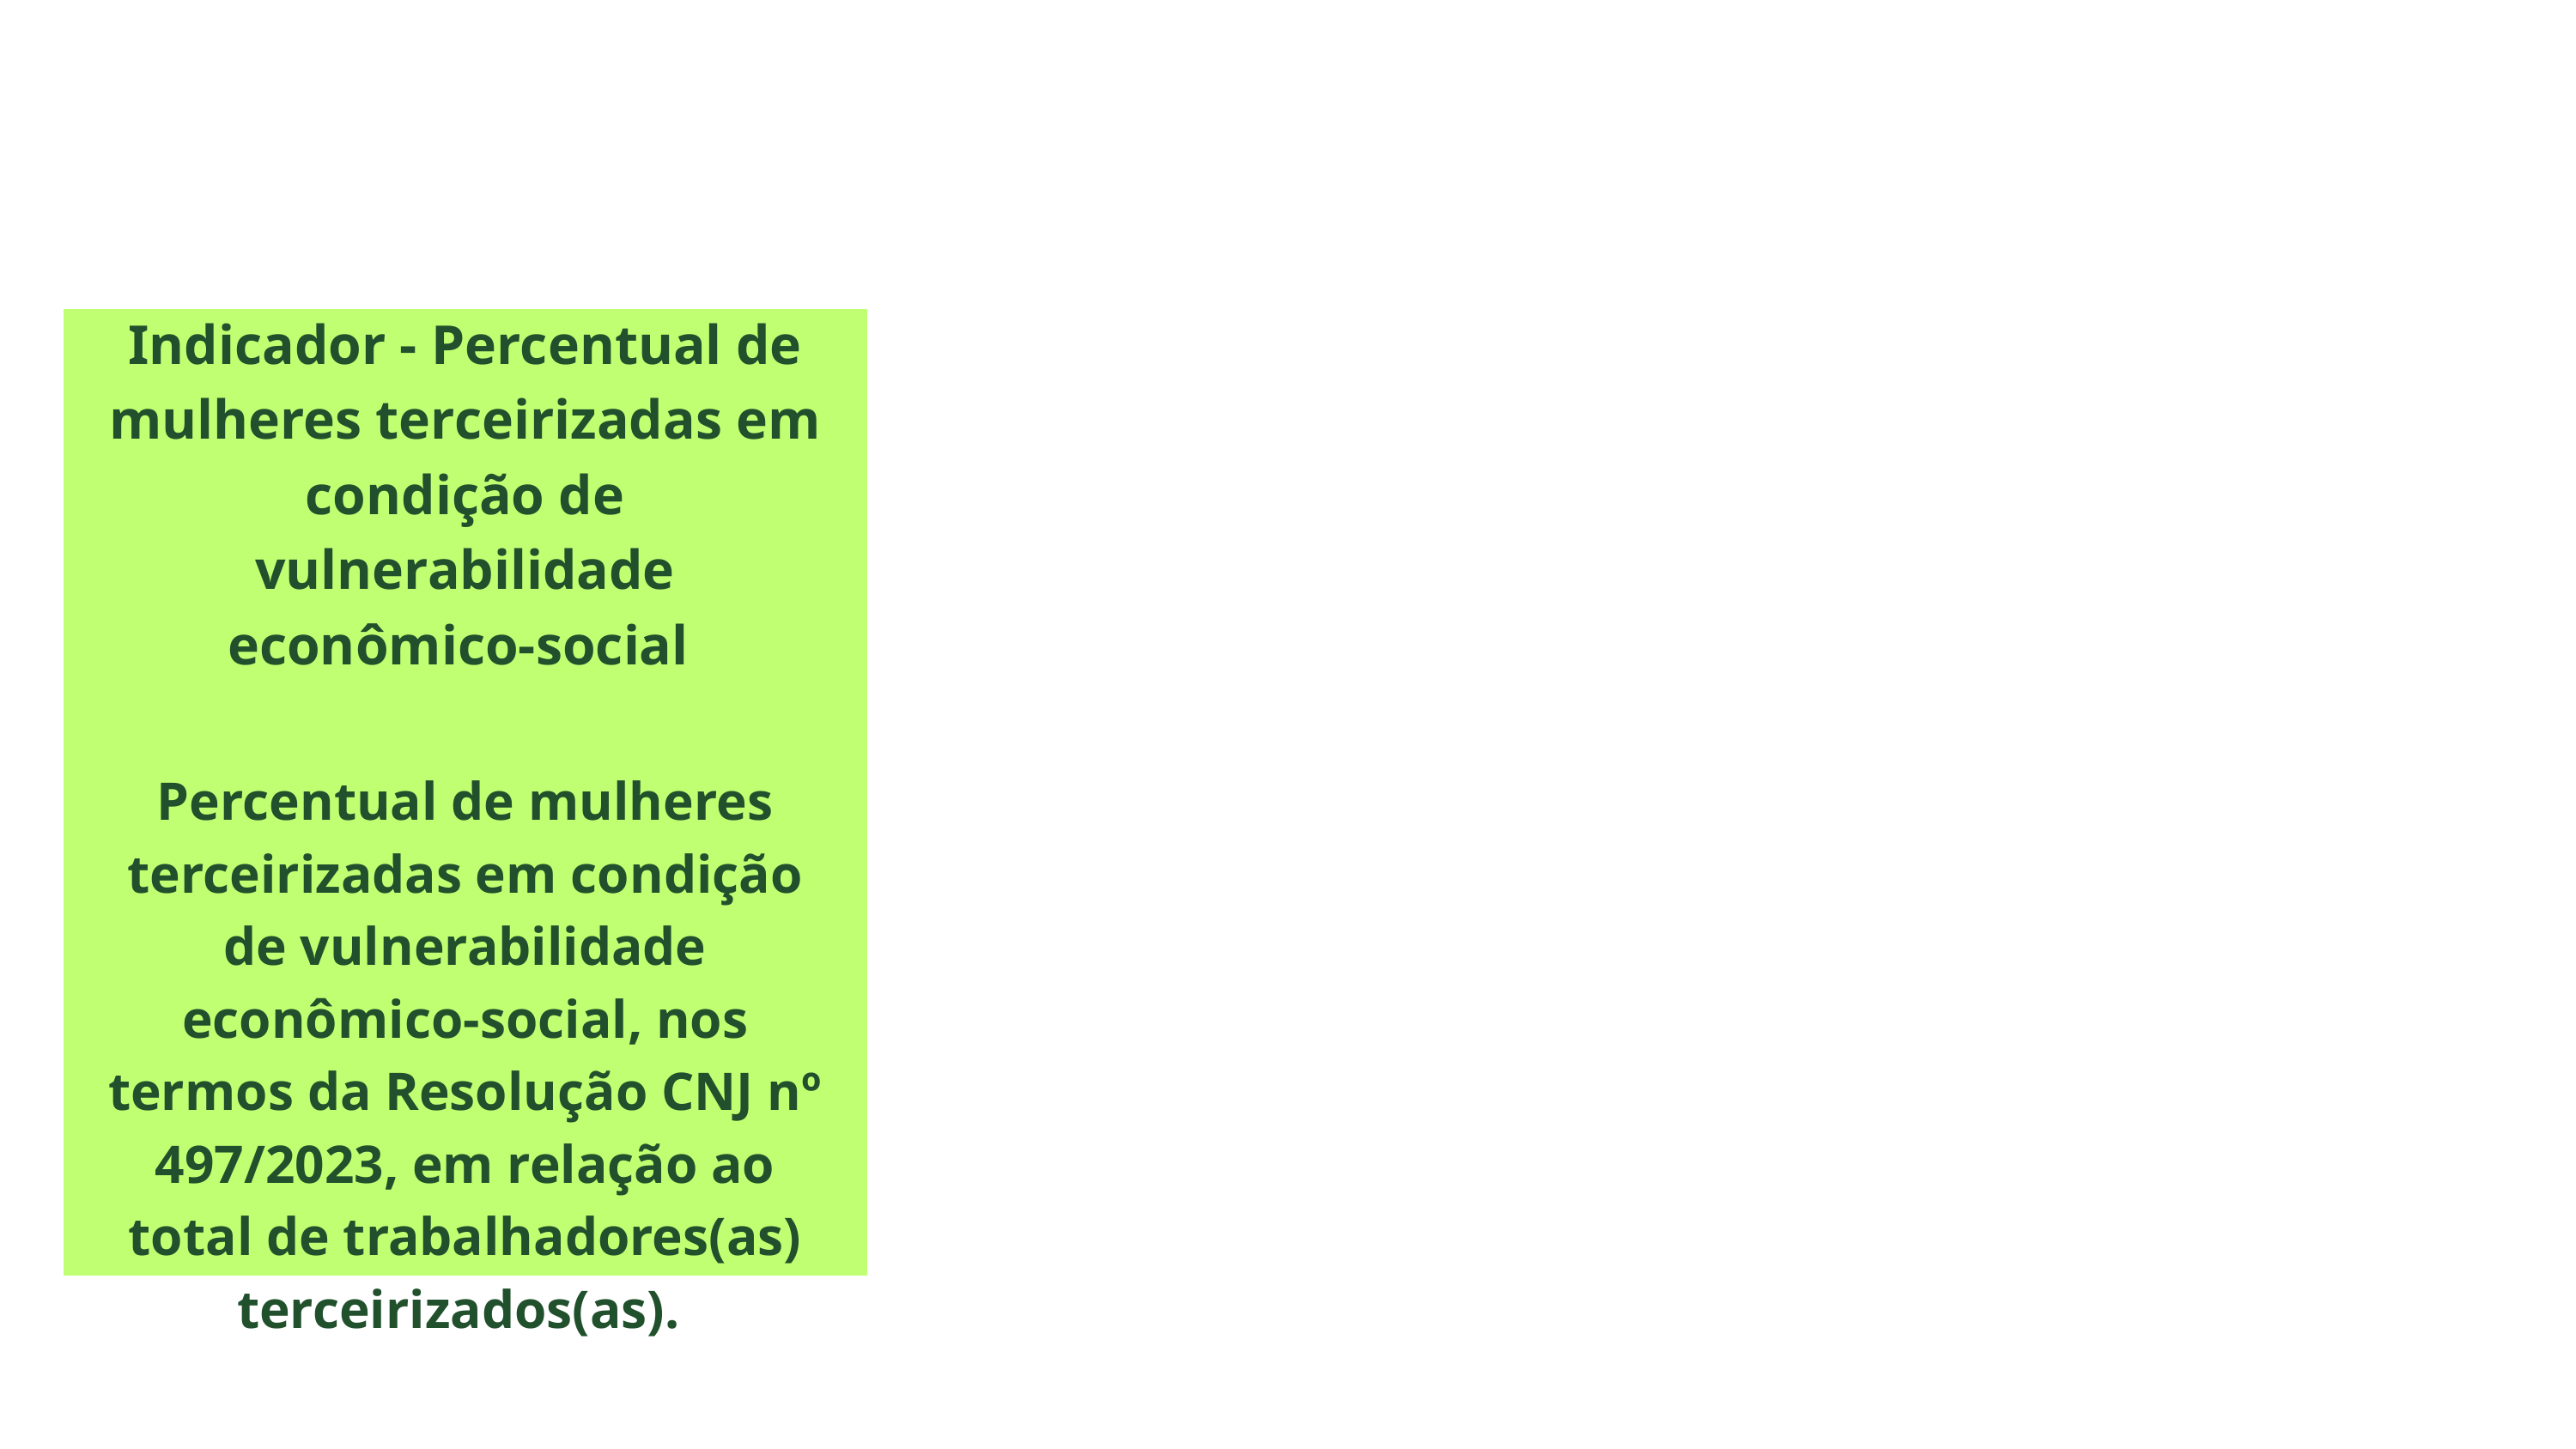

Fórmula: PTFauxTFV = (Número de mulheres terceirizadas e que estejam em condição de vulnerabilidade econômico-social/ Total de trabalhadores(as) terceirizado(as))
Polaridade: Quanto maior o percentual, melhor o desempenho.
Periodicidade: Anual
Metodologia Análise de Desempenho: Anual
Unidade responsável pelas metas: Secretaria Administrativa
Indicador - Percentual de mulheres terceirizadas em condição de vulnerabilidade econômico-social
Percentual de mulheres terceirizadas em condição de vulnerabilidade econômico-social, nos termos da Resolução CNJ nº 497/2023, em relação ao total de trabalhadores(as) terceirizados(as).